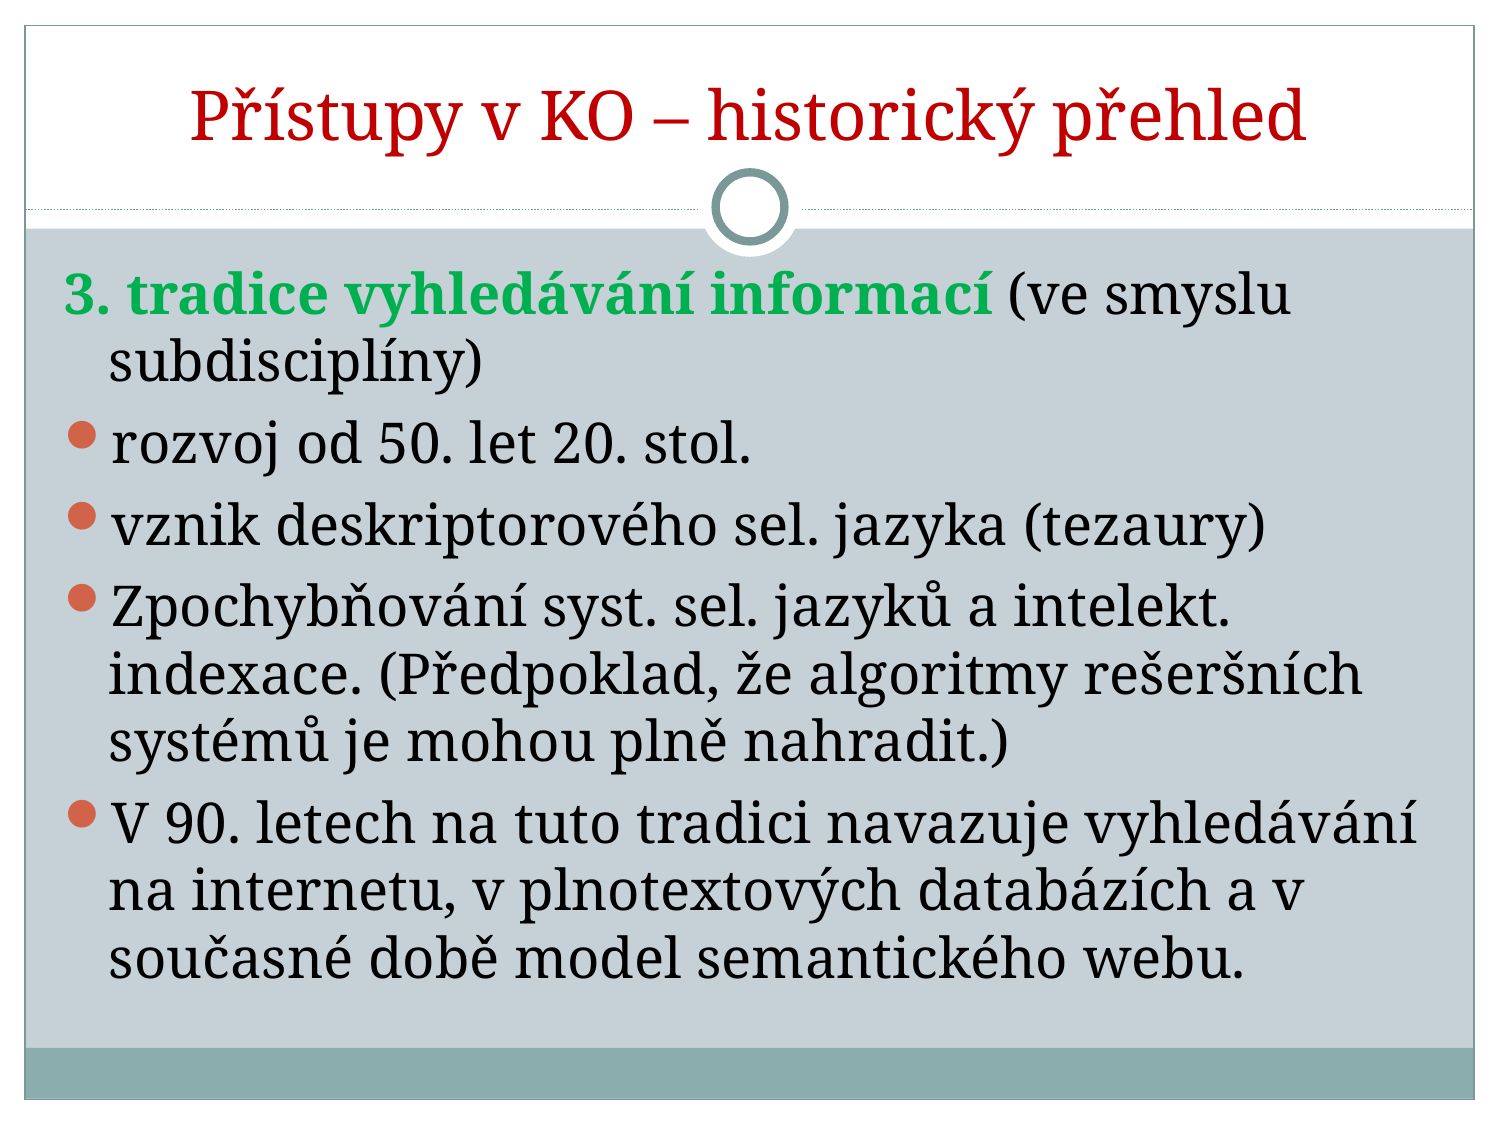

# Přístupy v KO – historický přehled
3. tradice vyhledávání informací (ve smyslu subdisciplíny)
rozvoj od 50. let 20. stol.
vznik deskriptorového sel. jazyka (tezaury)
Zpochybňování syst. sel. jazyků a intelekt. indexace. (Předpoklad, že algoritmy rešeršních systémů je mohou plně nahradit.)
V 90. letech na tuto tradici navazuje vyhledávání na internetu, v plnotextových databázích a v současné době model semantického webu.